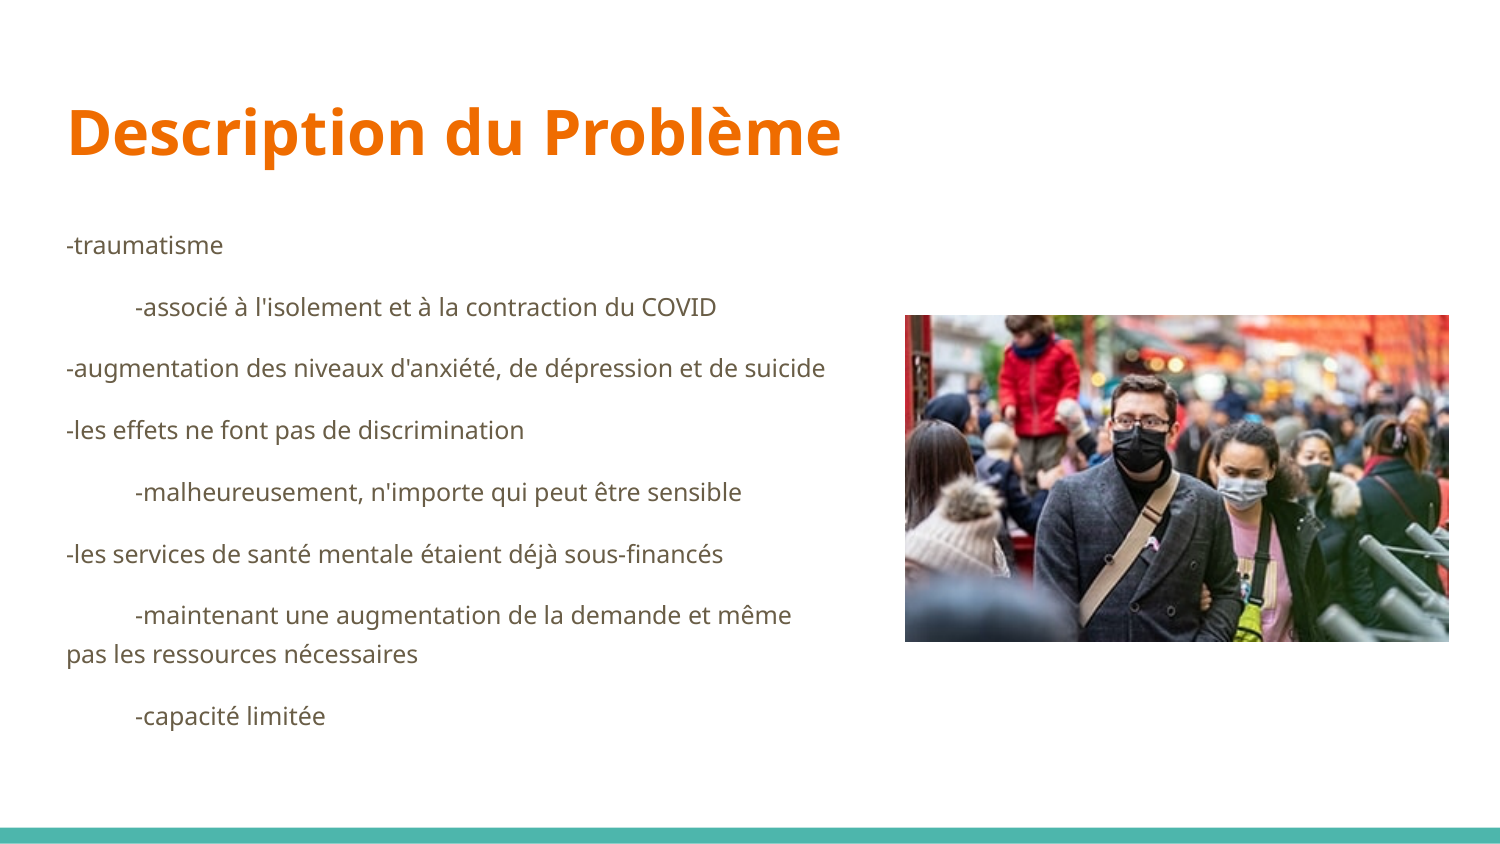

# Description du Problème
-traumatisme
-associé à l'isolement et à la contraction du COVID
-augmentation des niveaux d'anxiété, de dépression et de suicide
-les effets ne font pas de discrimination
-malheureusement, n'importe qui peut être sensible
-les services de santé mentale étaient déjà sous-financés
	-maintenant une augmentation de la demande et même pas les ressources nécessaires
-capacité limitée